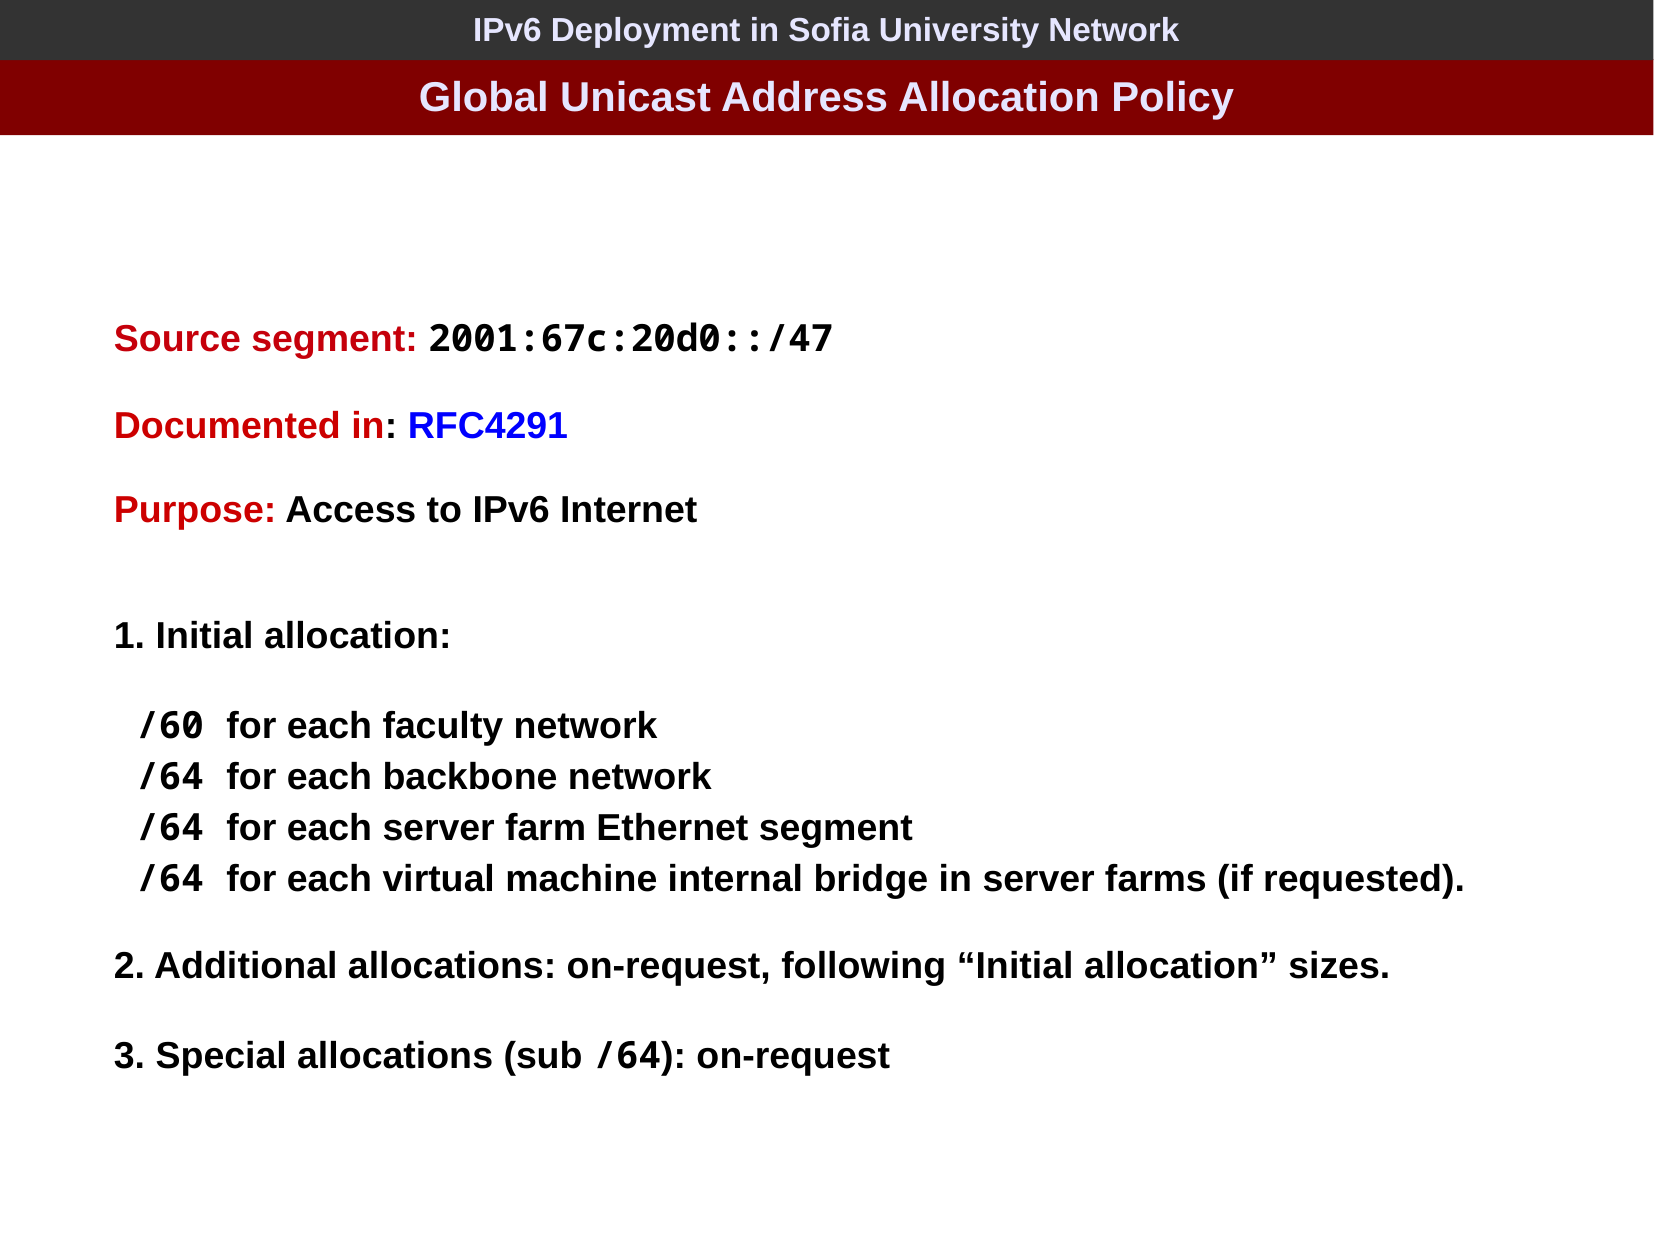

IPv6 Deployment in Sofia University Network
Global Unicast Address Allocation Policy
Source segment: 2001:67c:20d0::/47
Documented in: RFC4291
Purpose: Access to IPv6 Internet
1. Initial allocation:
 /60 for each faculty network
 /64 for each backbone network
 /64 for each server farm Ethernet segment
 /64 for each virtual machine internal bridge in server farms (if requested).
2. Additional allocations: on-request, following “Initial allocation” sizes.
3. Special allocations (sub /64): on-request